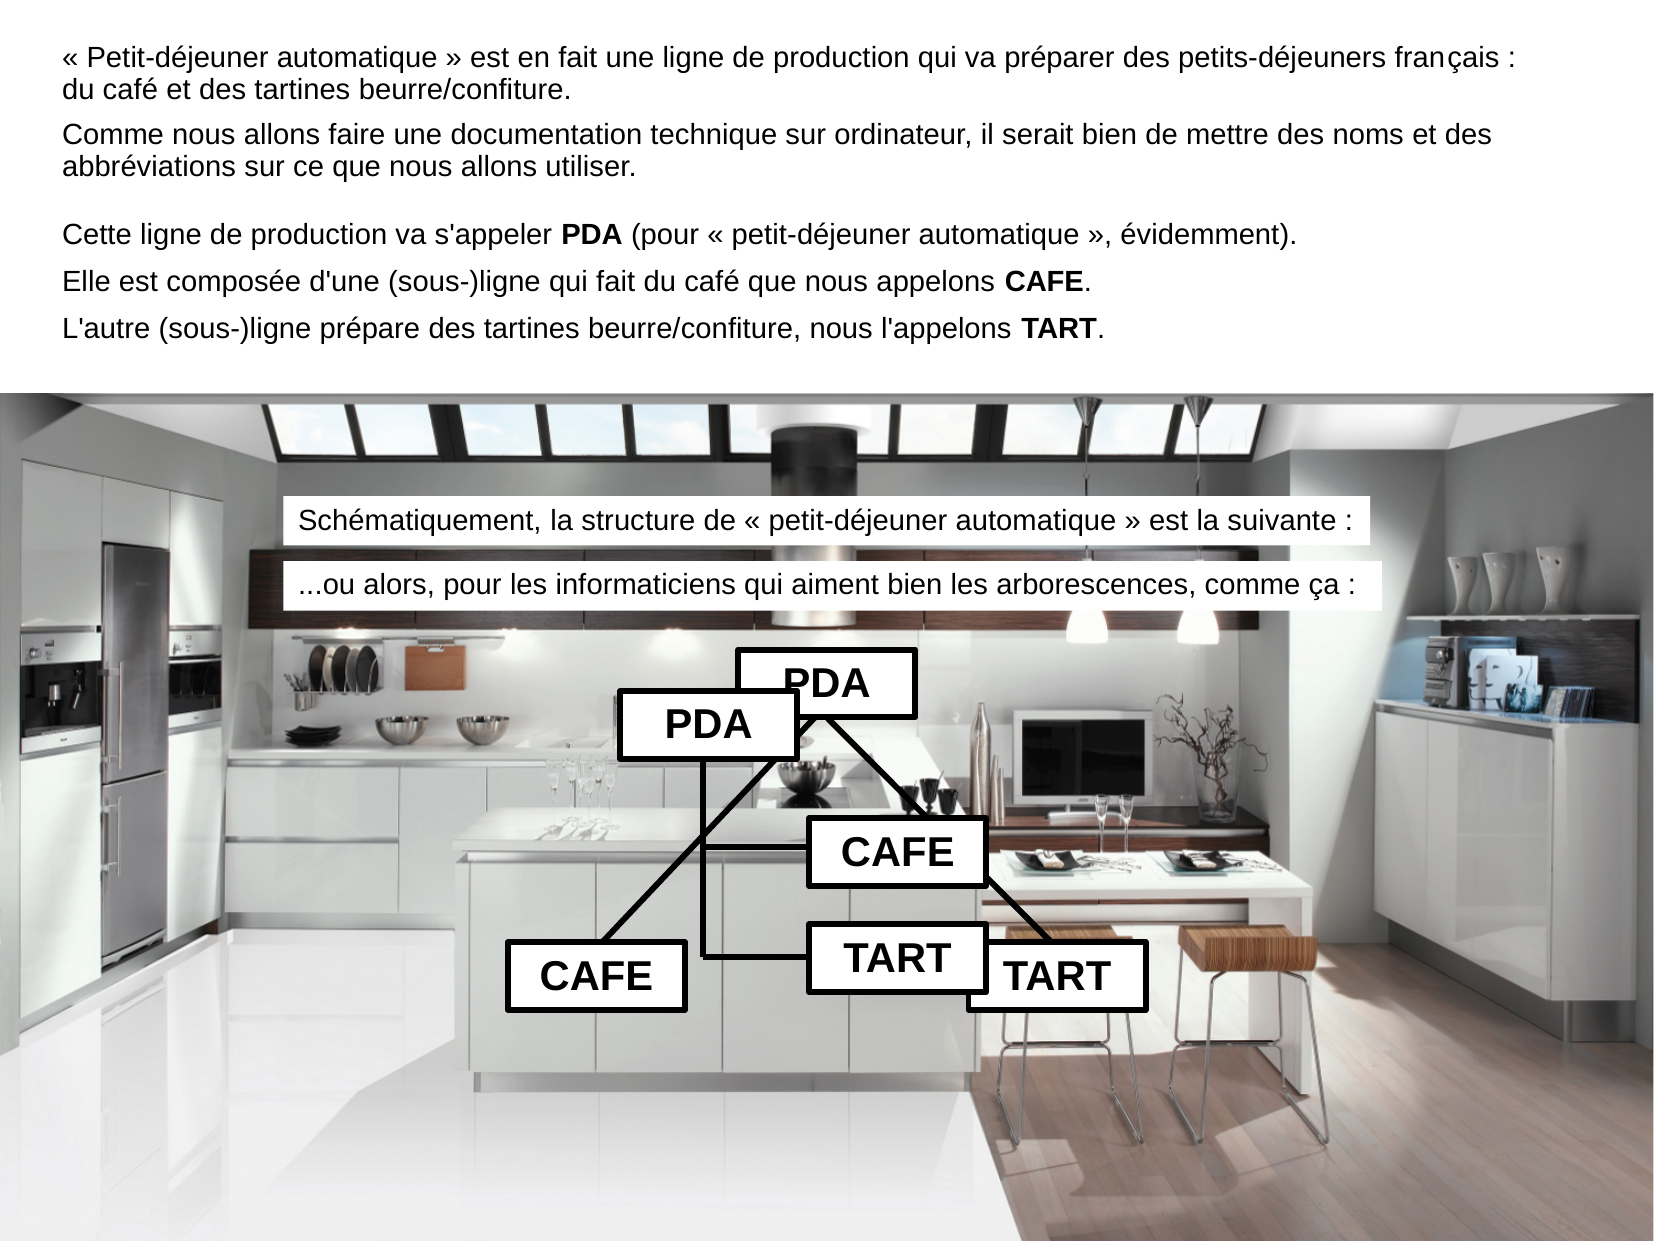

« Petit-déjeuner automatique » est en fait une ligne de production qui va préparer des petits-déjeuners français :
du café et des tartines beurre/confiture.
Comme nous allons faire une documentation technique sur ordinateur, il serait bien de mettre des noms et des abbréviations sur ce que nous allons utiliser.
Cette ligne de production va s'appeler PDA (pour « petit-déjeuner automatique », évidemment).
Elle est composée d'une (sous-)ligne qui fait du café que nous appelons CAFE.
L'autre (sous-)ligne prépare des tartines beurre/confiture, nous l'appelons TART.
Schématiquement, la structure de « petit-déjeuner automatique » est la suivante :
...ou alors, pour les informaticiens qui aiment bien les arborescences, comme ça :
PDA
PDA
CAFE
TART
CAFE
TART